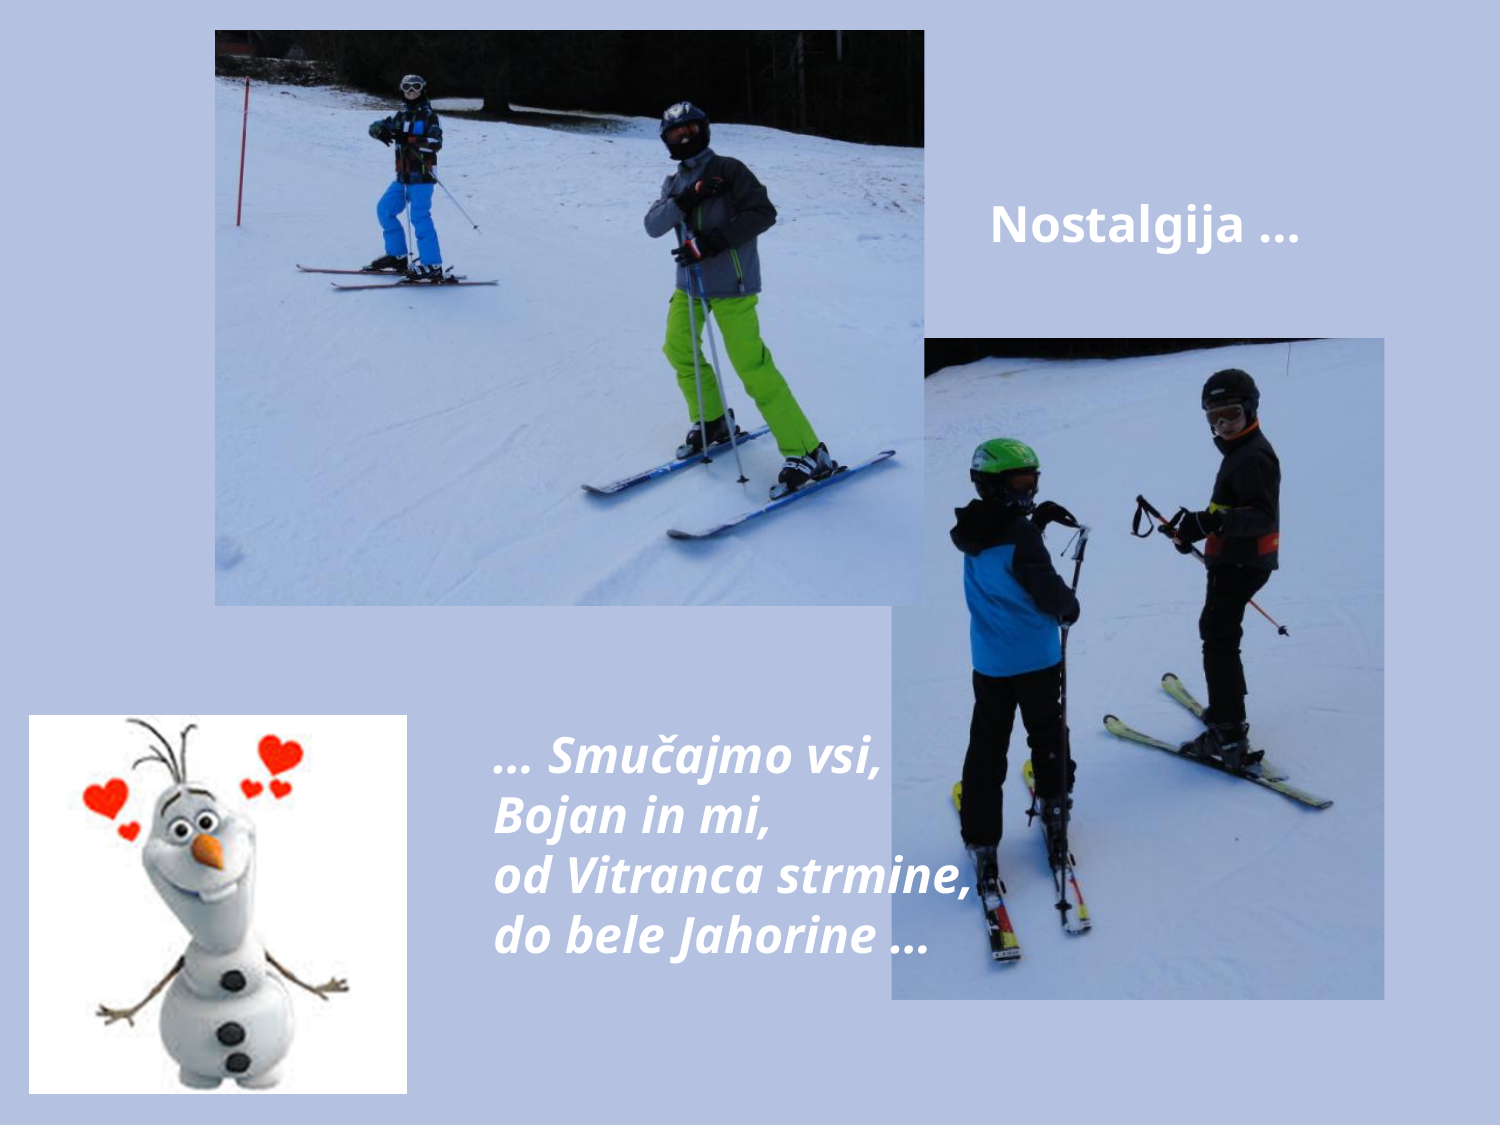

Nostalgija …
… Smučajmo vsi,
Bojan in mi,
od Vitranca strmine,
do bele Jahorine …